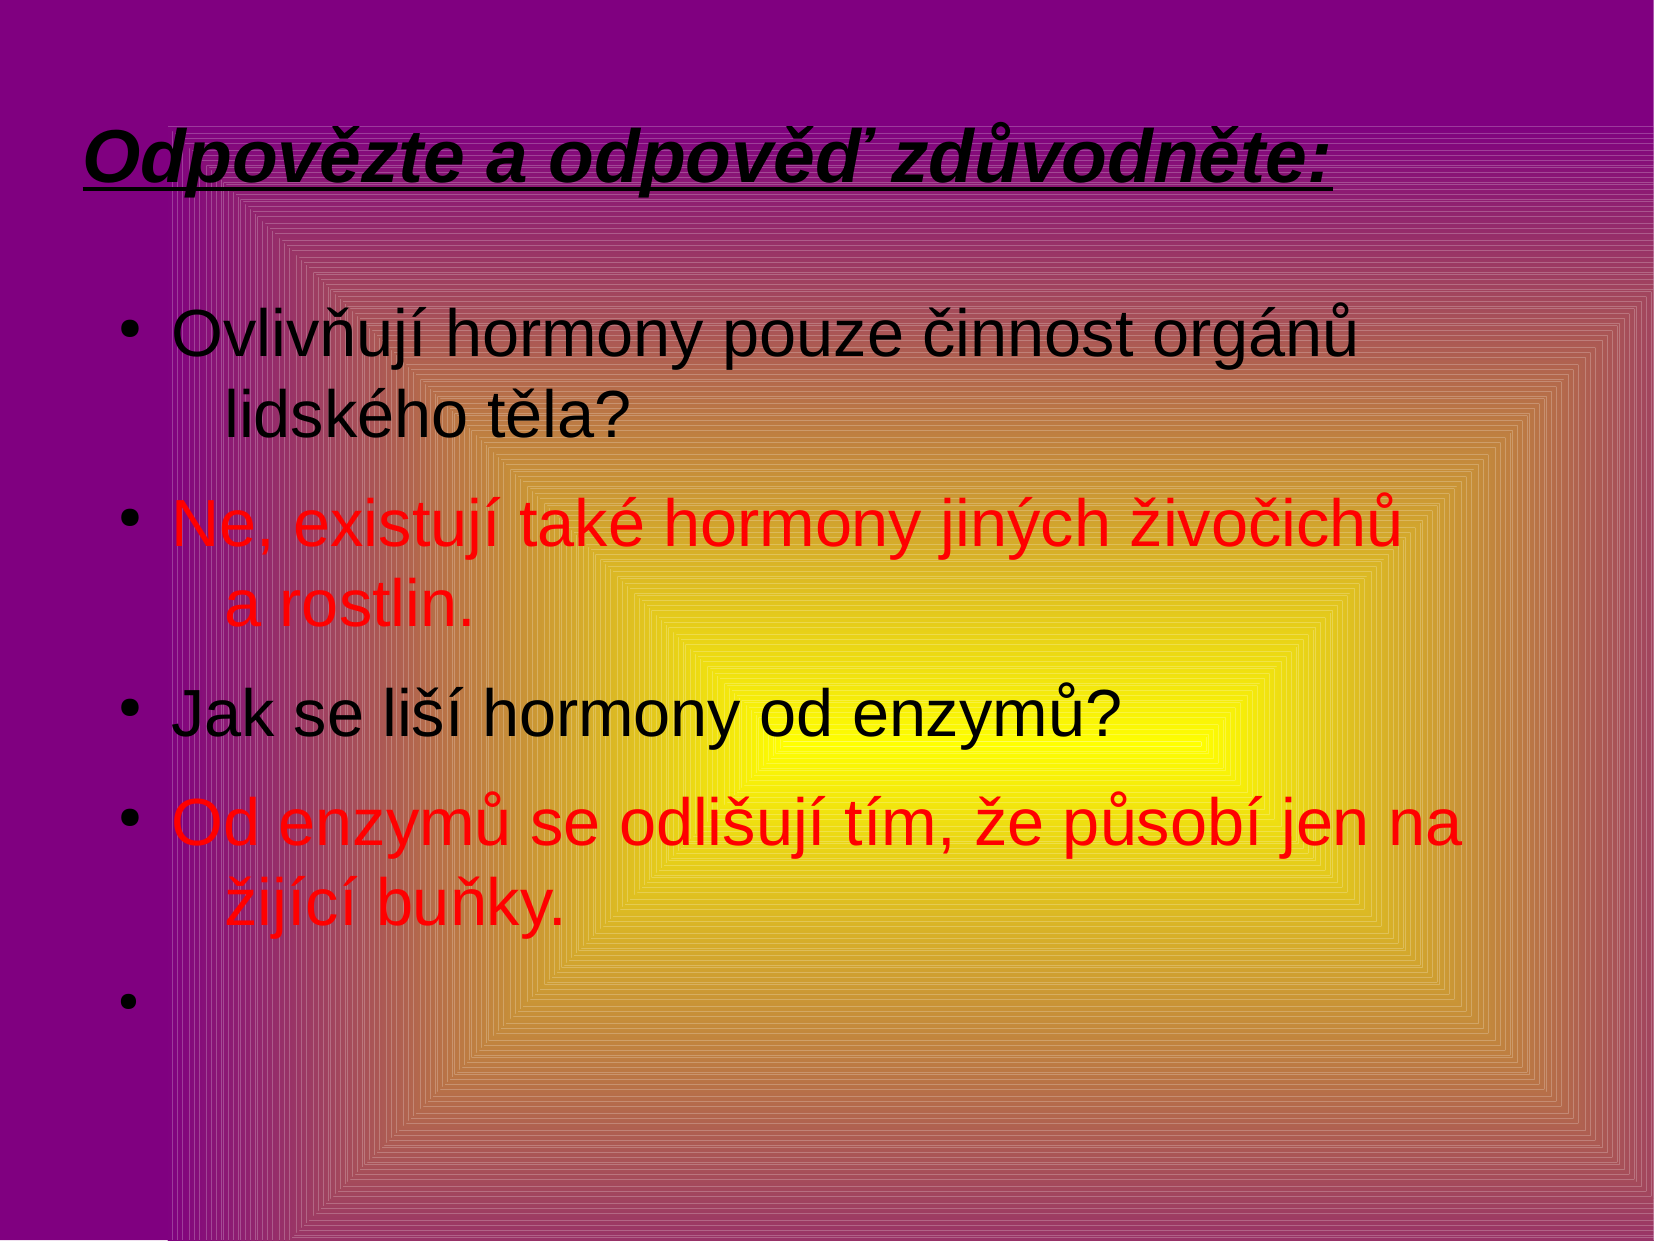

# Odpovězte a odpověď zdůvodněte:
Ovlivňují hormony pouze činnost orgánů lidského těla?
Ne, existují také hormony jiných živočichů a rostlin.
Jak se liší hormony od enzymů?
Od enzymů se odlišují tím, že působí jen na žijící buňky.